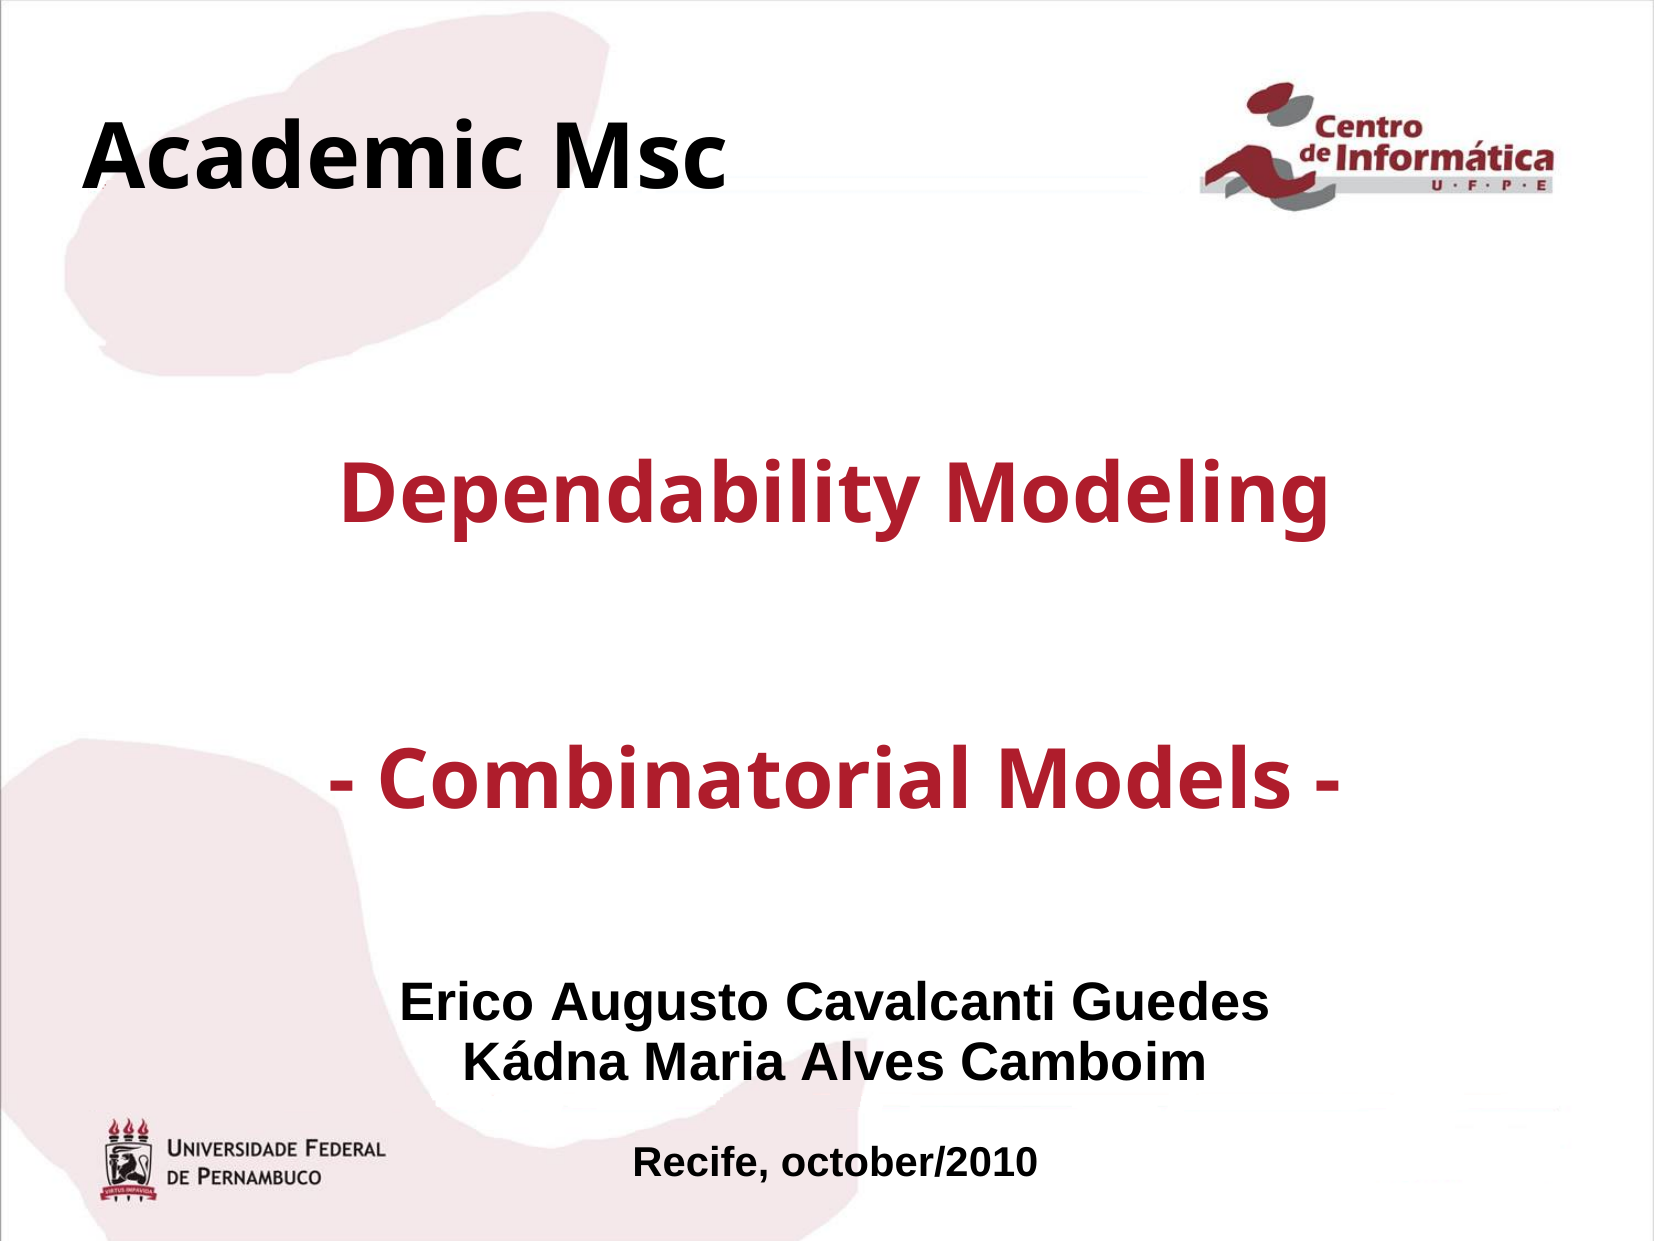

# Academic Msc
Dependability Modeling
- Combinatorial Models -
Erico Augusto Cavalcanti Guedes
Kádna Maria Alves Camboim
Recife, october/2010